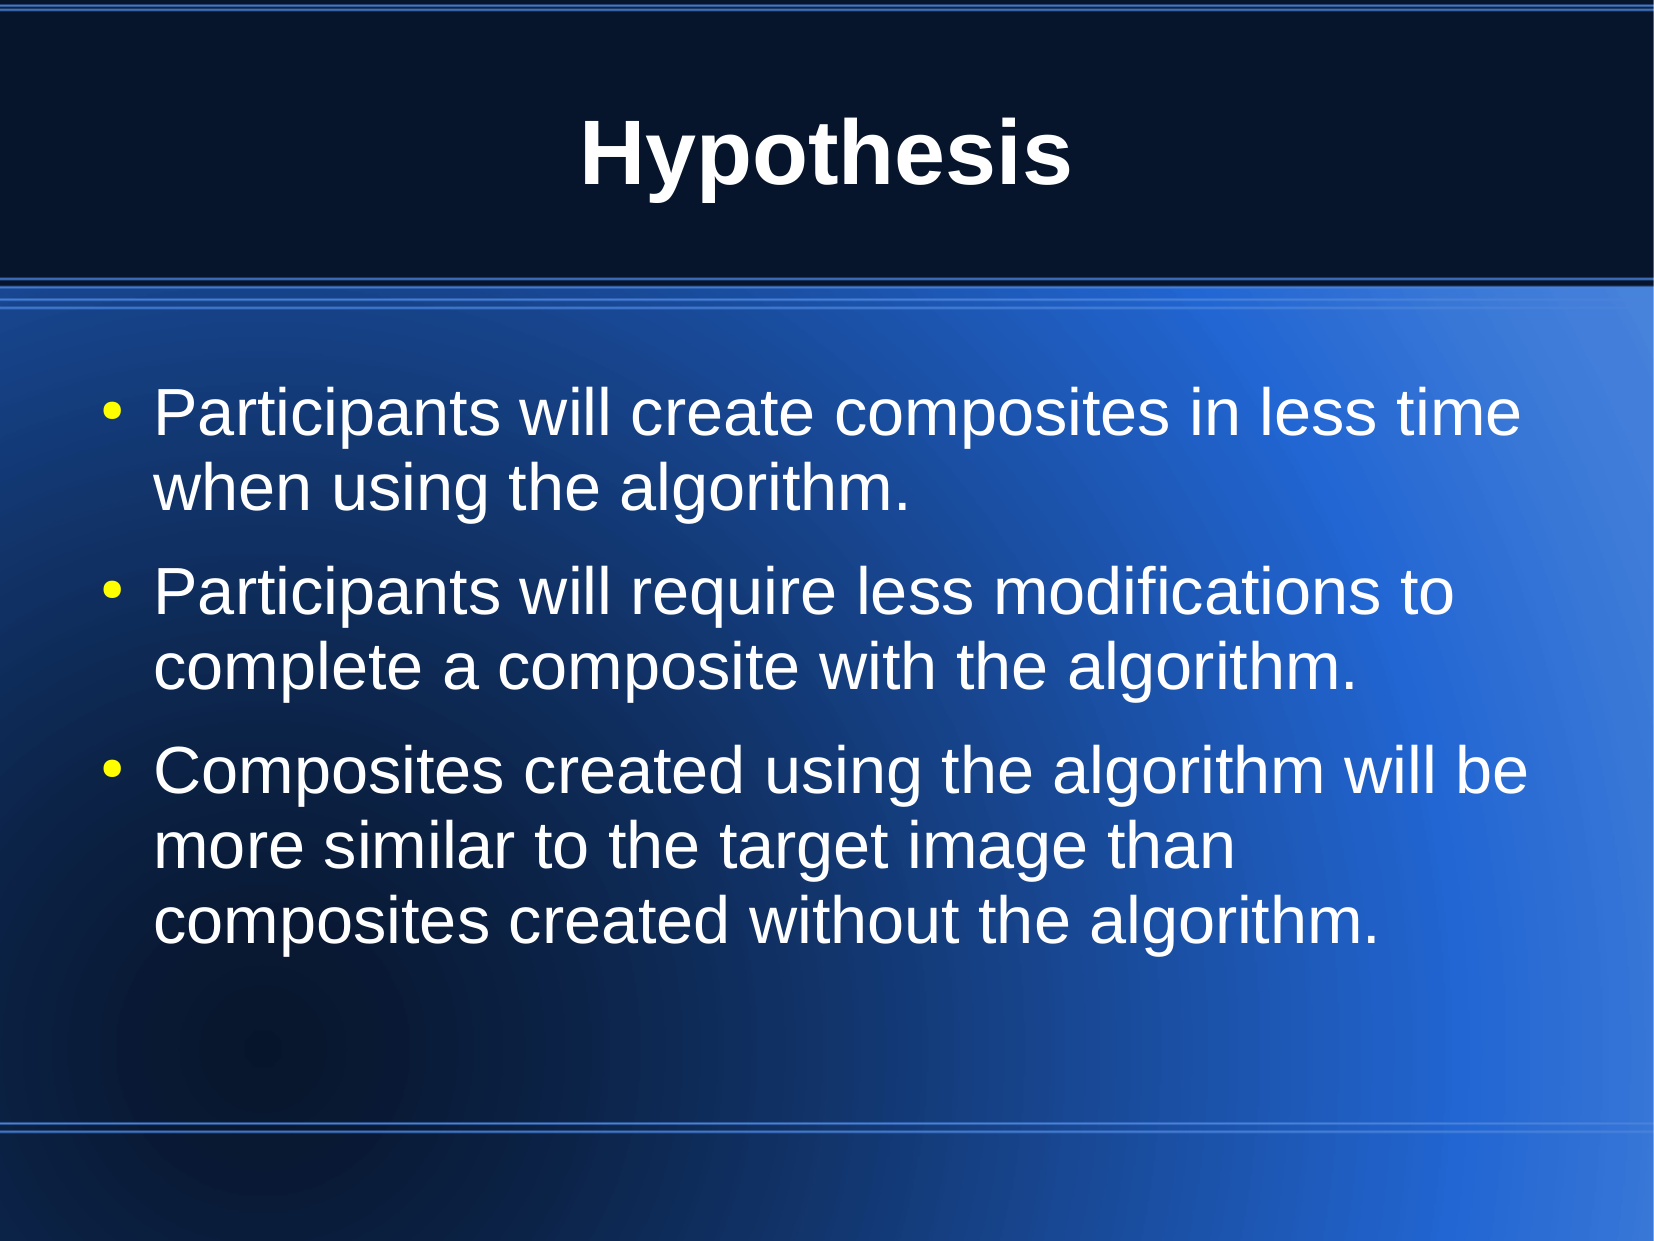

# Hypothesis
Participants will create composites in less time when using the algorithm.
Participants will require less modifications to complete a composite with the algorithm.
Composites created using the algorithm will be more similar to the target image than composites created without the algorithm.